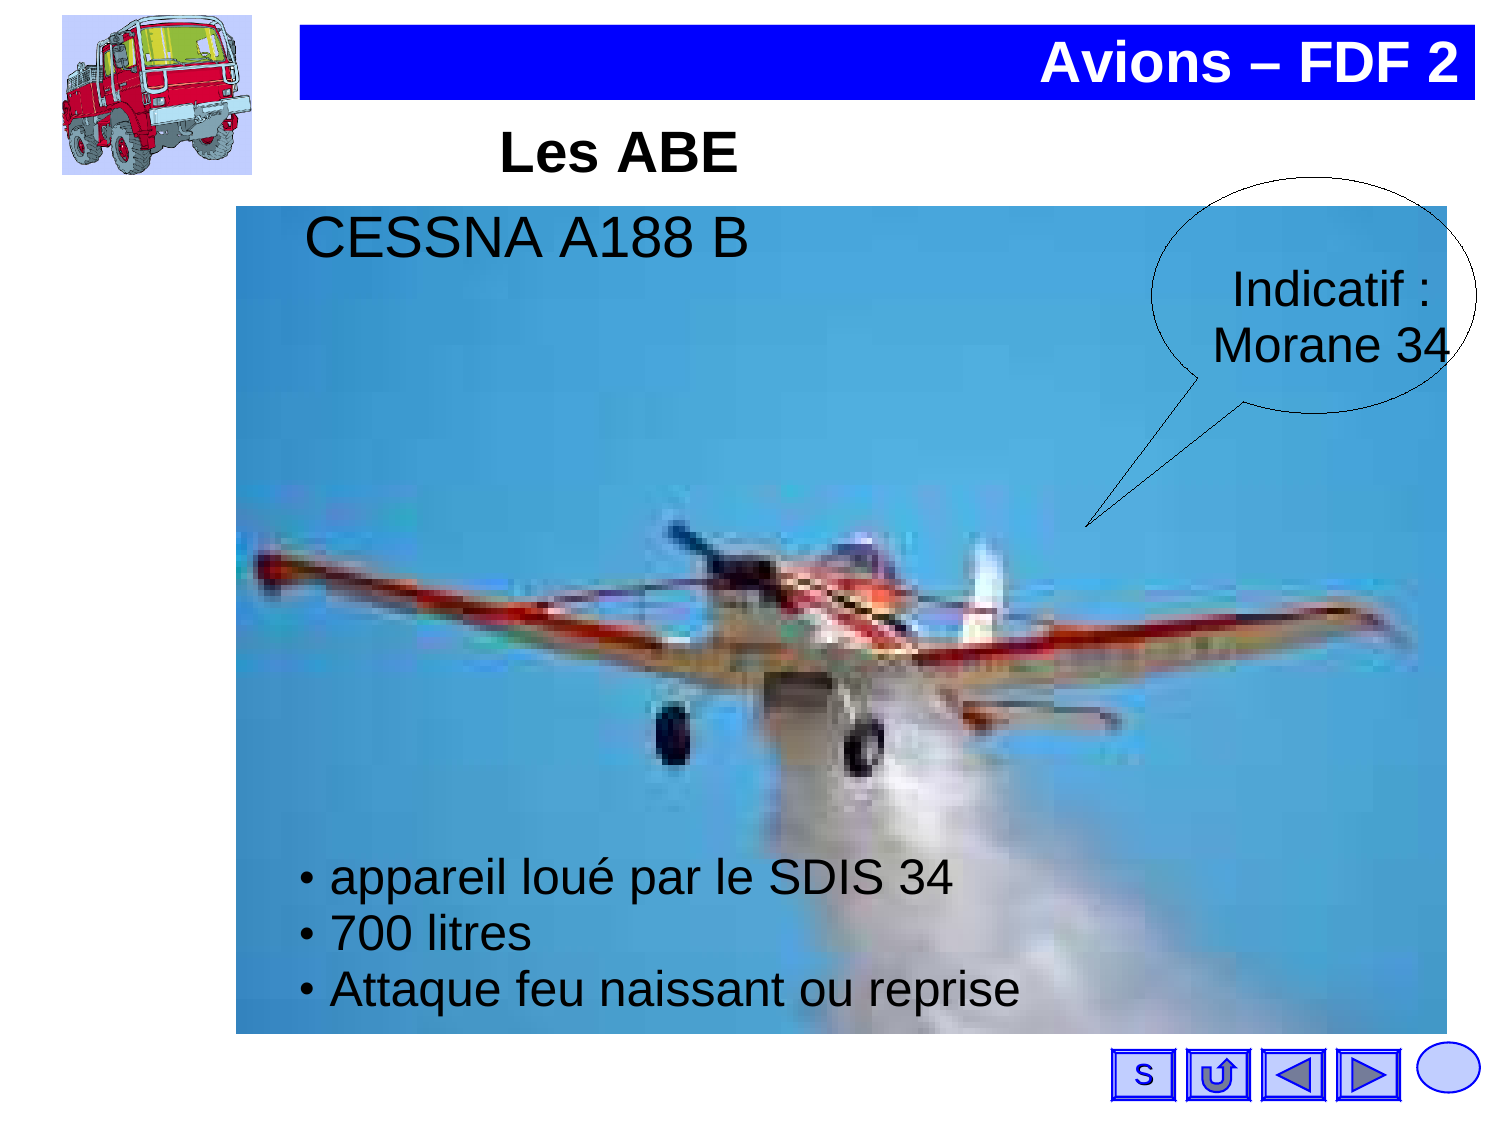

Avions – FDF 2
Les ABE
CESSNA A188 B
Indicatif : Morane 34
 appareil loué par le SDIS 34
 700 litres
 Attaque feu naissant ou reprise